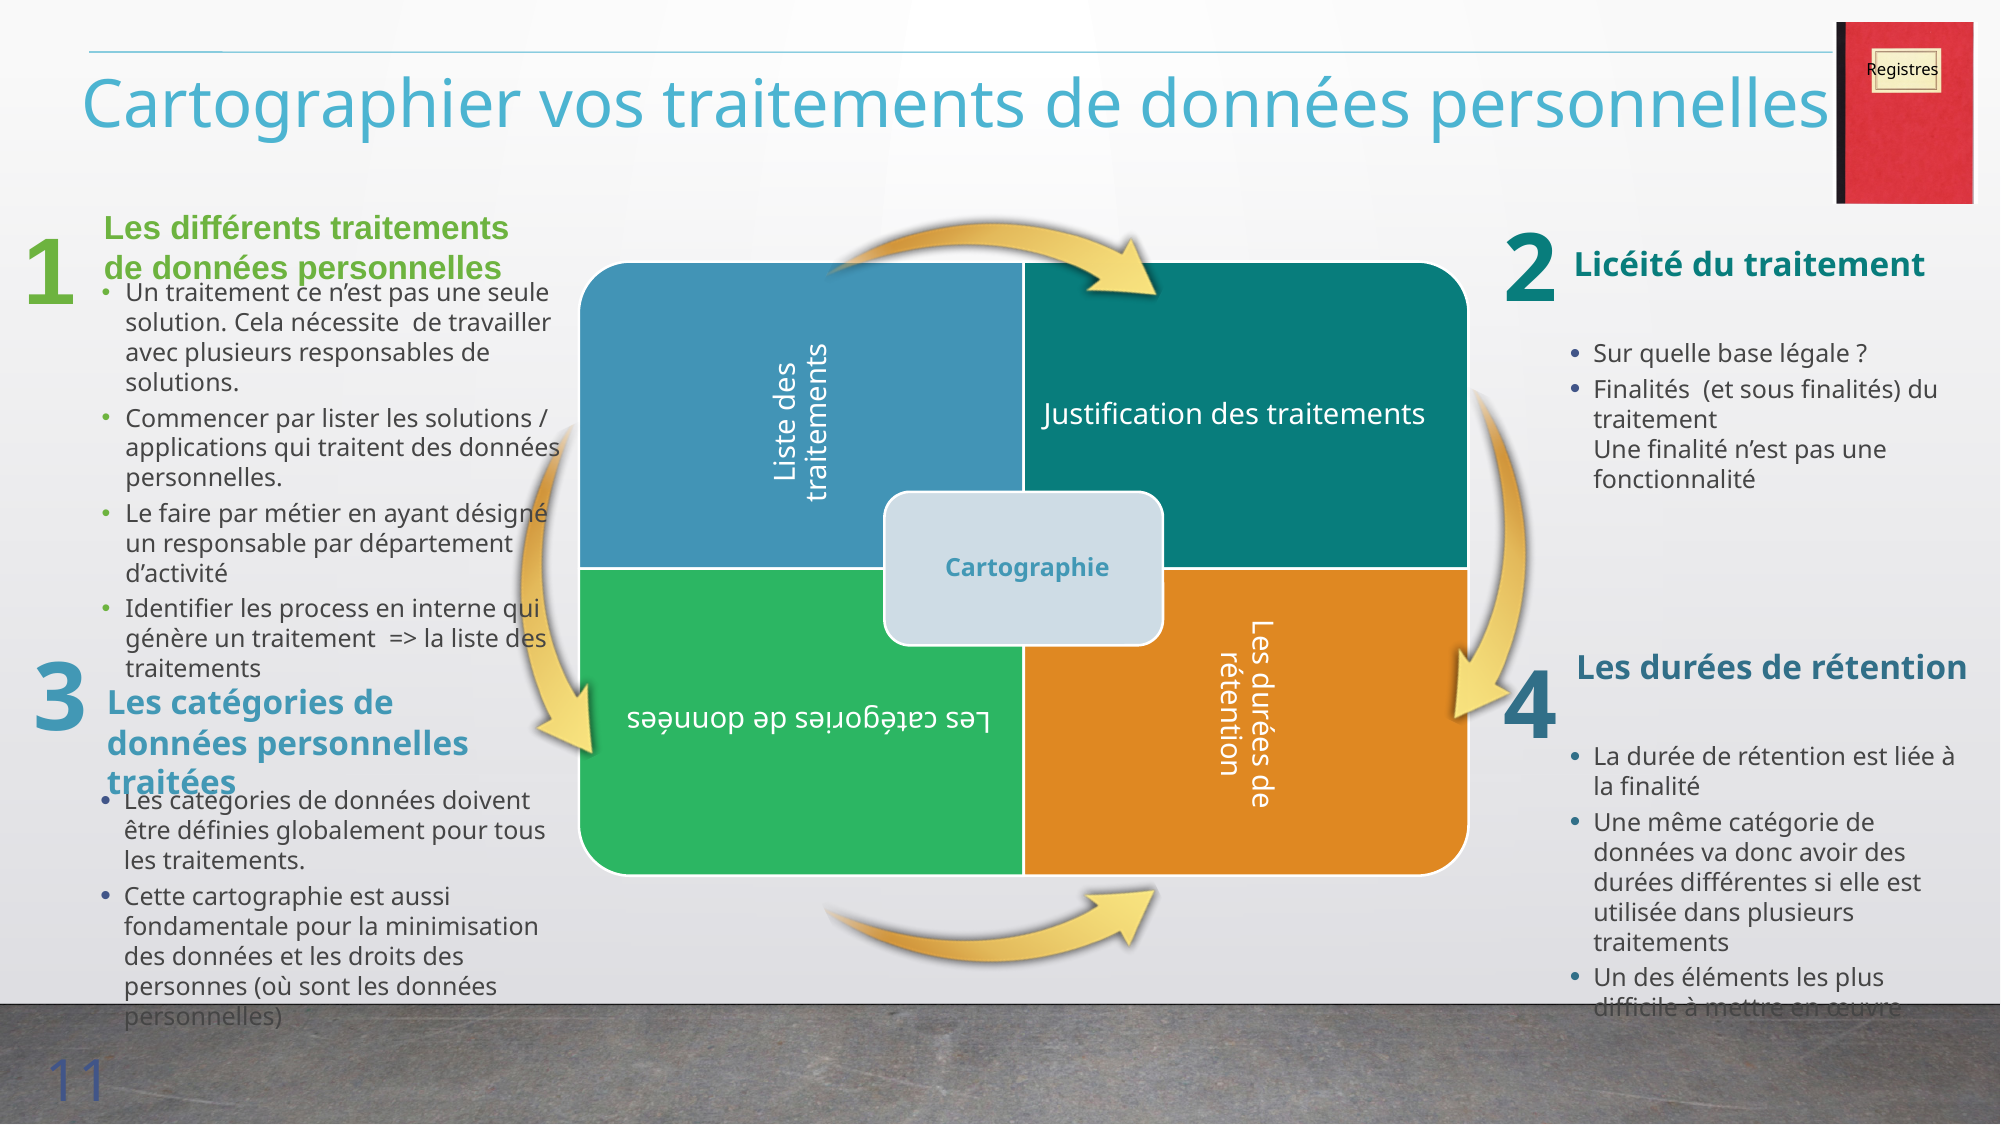

Registres
# Cartographier vos traitements de données personnelles
Les différents traitements de données personnelles
2
1
Licéité du traitement
Liste des traitements
Justification des traitements
Cartographie
Les durées de rétention
Les catégories de données
Un traitement ce n’est pas une seule solution. Cela nécessite de travailler avec plusieurs responsables de solutions.
Commencer par lister les solutions / applications qui traitent des données personnelles.
Le faire par métier en ayant désigné un responsable par département d’activité
Identifier les process en interne qui génère un traitement => la liste des traitements
Sur quelle base légale ?
Finalités (et sous finalités) du traitement
Une finalité n’est pas une fonctionnalité
3
4
Les durées de rétention
Les catégories de données personnelles traitées
La durée de rétention est liée à la finalité
Une même catégorie de données va donc avoir des durées différentes si elle est utilisée dans plusieurs traitements
Un des éléments les plus difficile à mettre en œuvre
Les catégories de données doivent être définies globalement pour tous les traitements.
Cette cartographie est aussi fondamentale pour la minimisation des données et les droits des personnes (où sont les données personnelles)